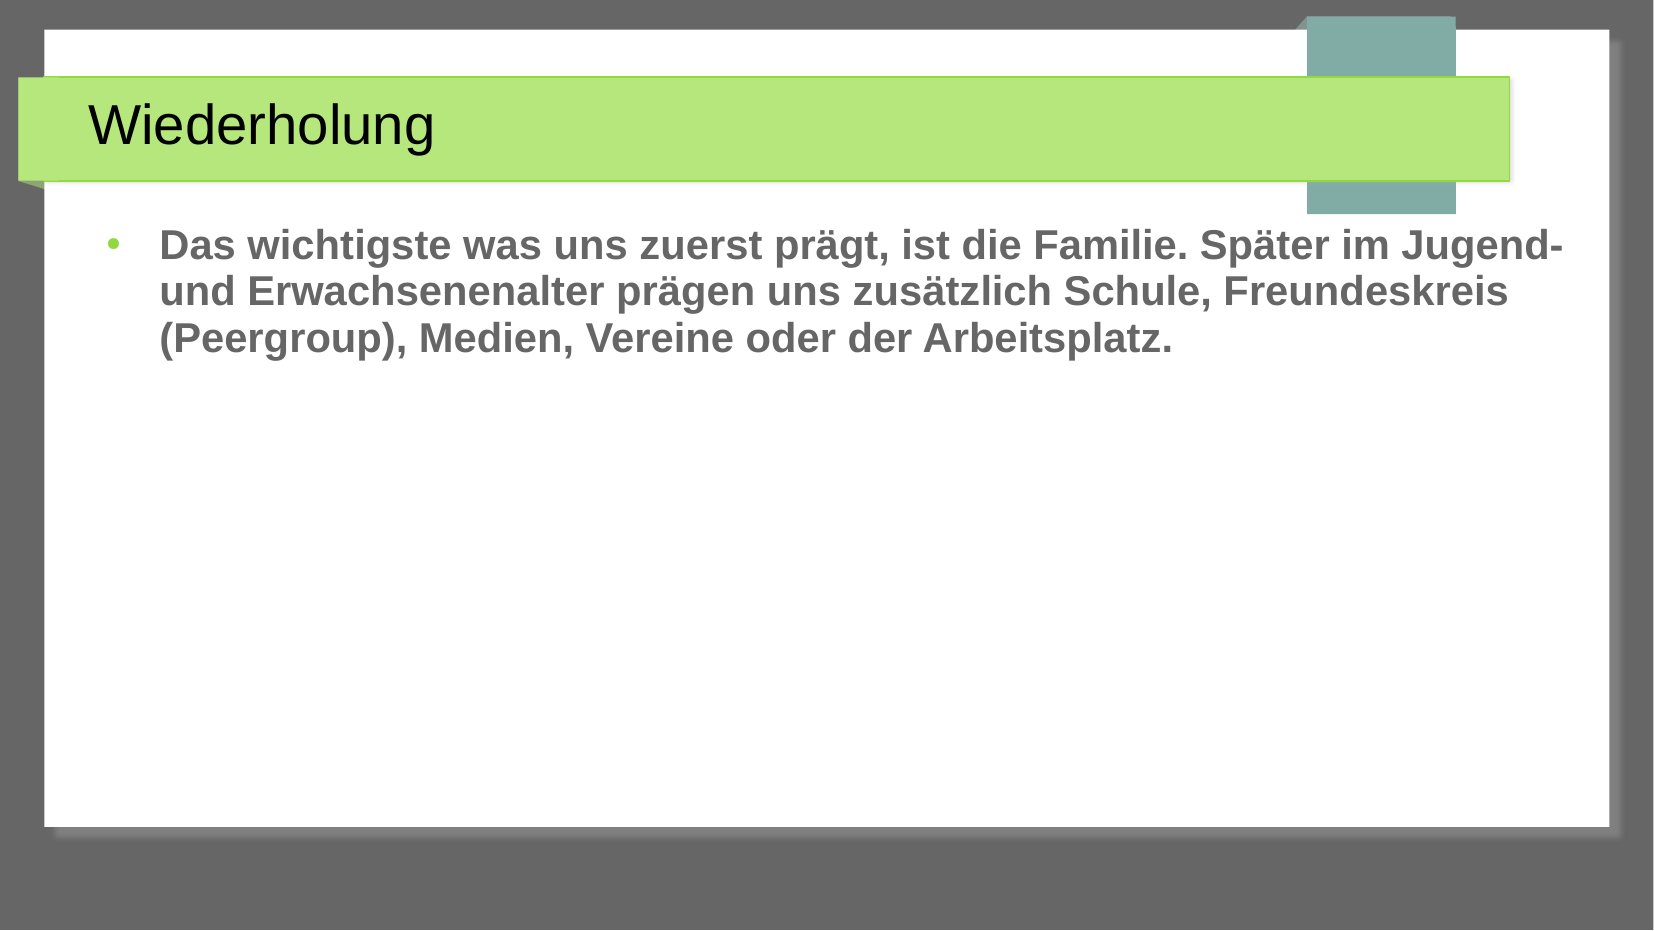

# Wiederholung
Das wichtigste was uns zuerst prägt, ist die Familie. Später im Jugend- und Erwachsenenalter prägen uns zusätzlich Schule, Freundeskreis (Peergroup), Medien, Vereine oder der Arbeitsplatz.